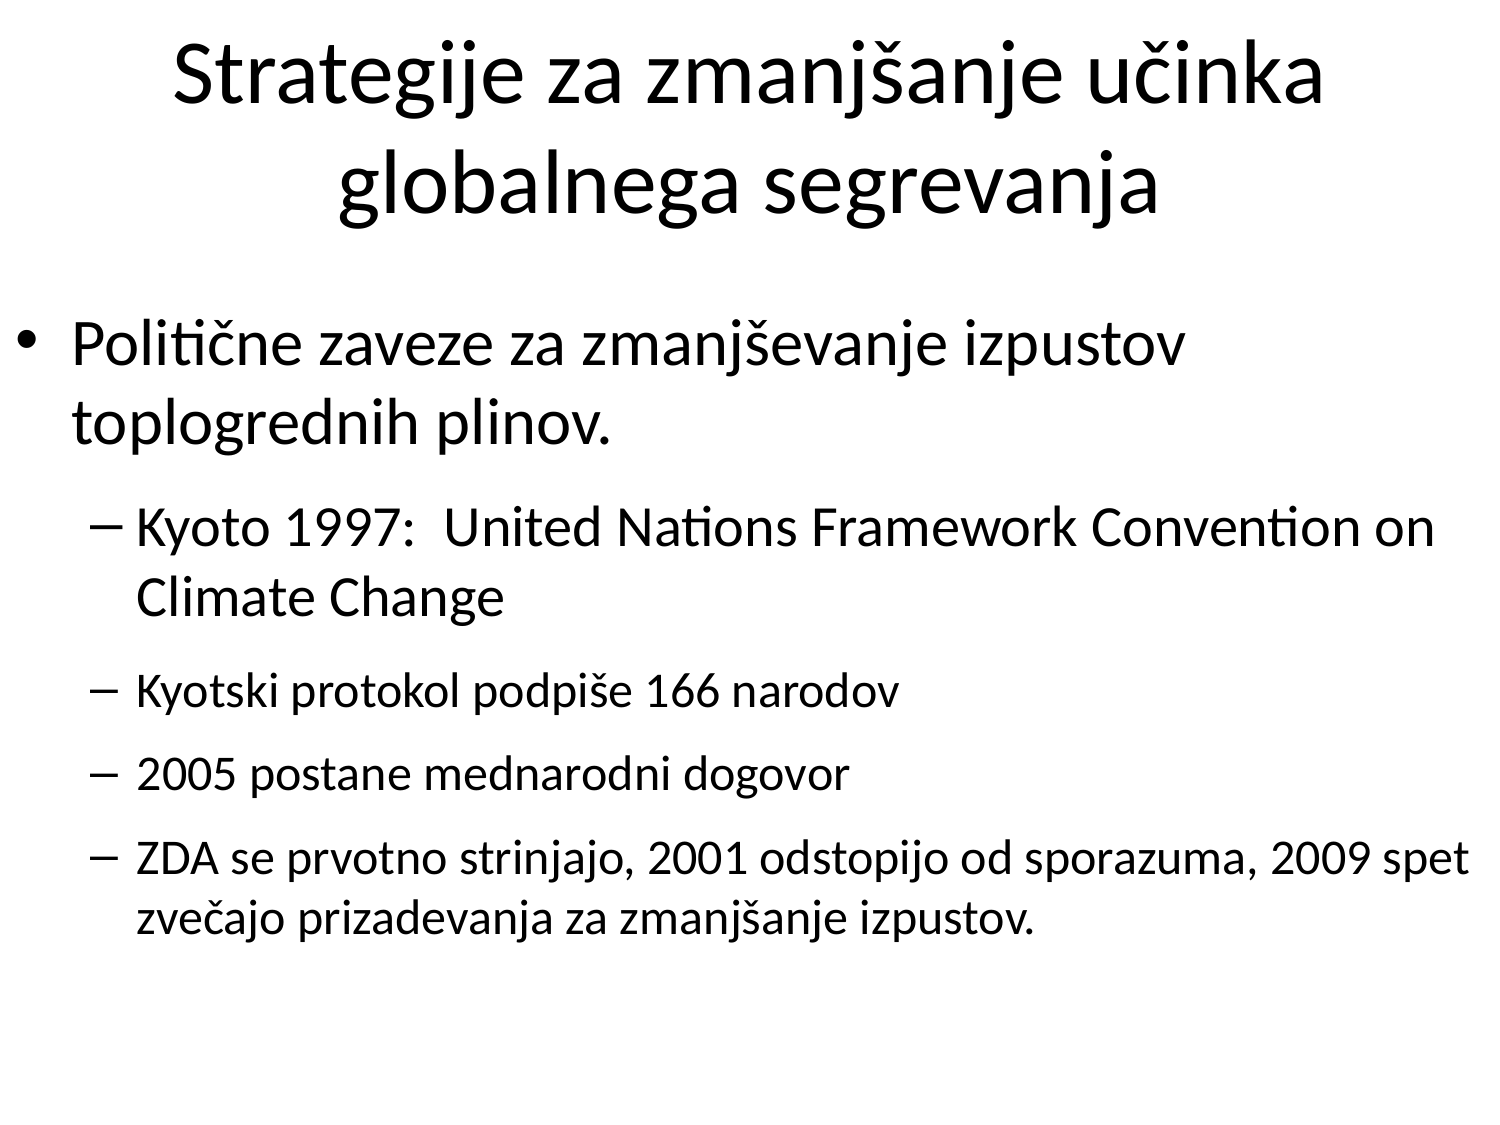

# Strategije za zmanjšanje učinka globalnega segrevanja
Politične zaveze za zmanjševanje izpustov toplogrednih plinov.
Kyoto 1997: United Nations Framework Convention on Climate Change
Kyotski protokol podpiše 166 narodov
2005 postane mednarodni dogovor
ZDA se prvotno strinjajo, 2001 odstopijo od sporazuma, 2009 spet zvečajo prizadevanja za zmanjšanje izpustov.